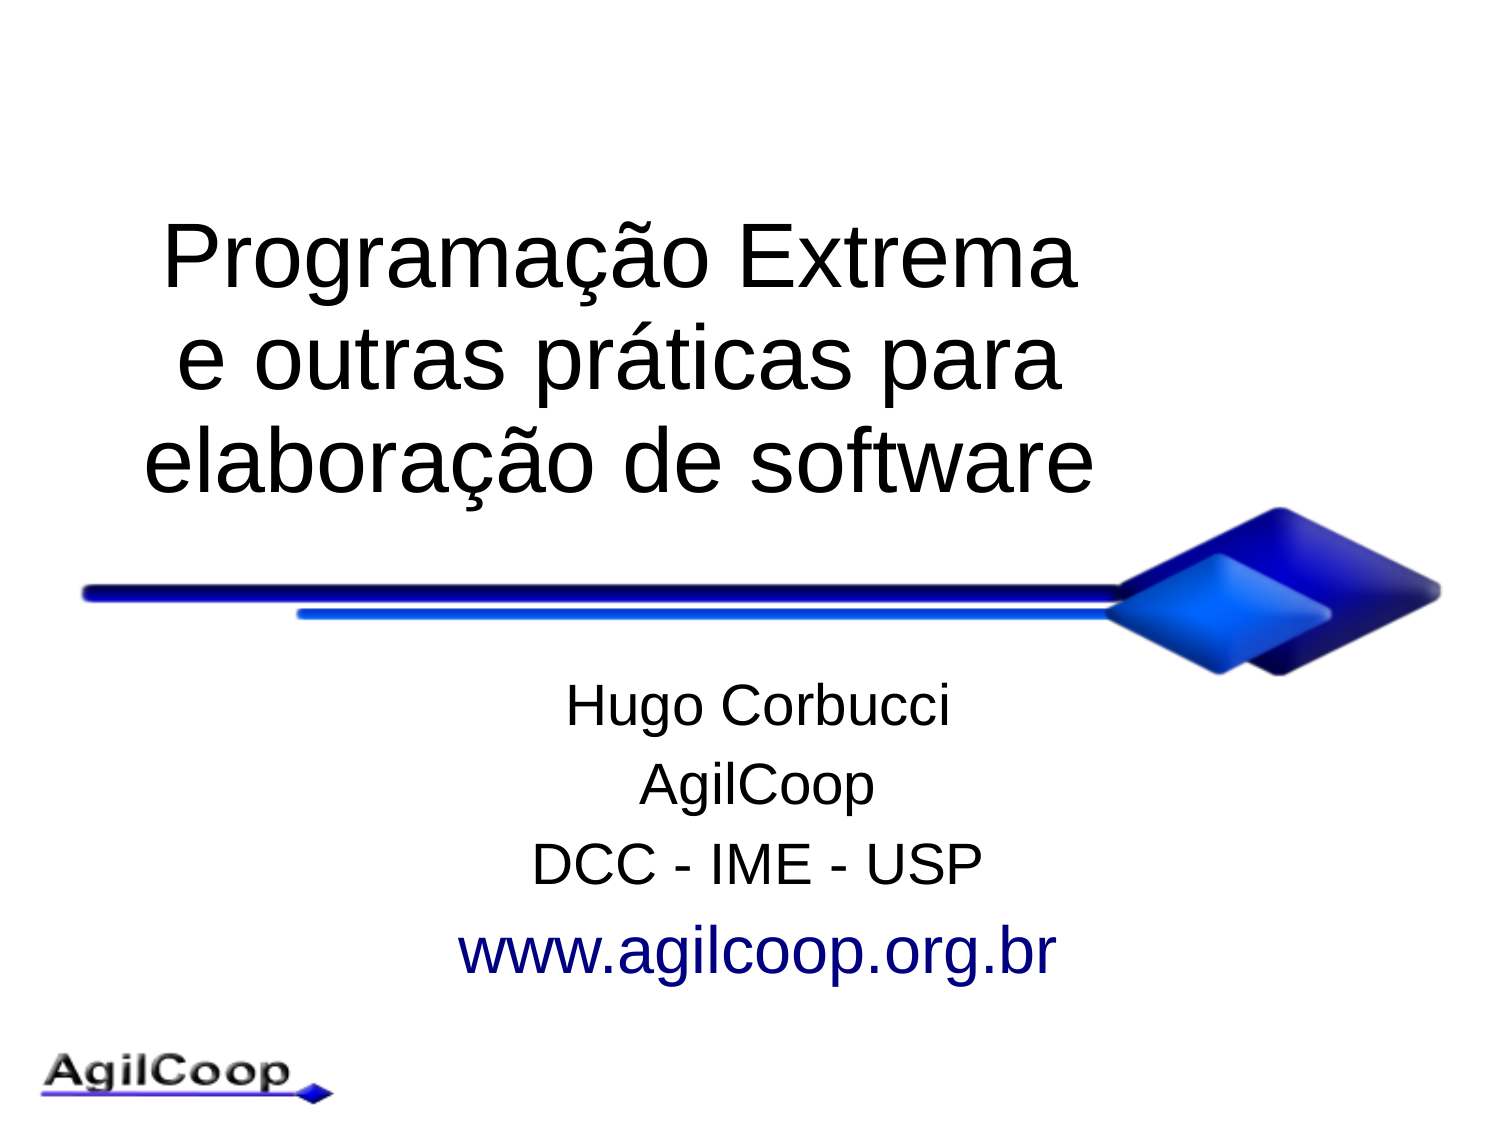

# Programação Extrema e outras práticas para elaboração de software
Hugo Corbucci
AgilCoop
DCC - IME - USP
www.agilcoop.org.br